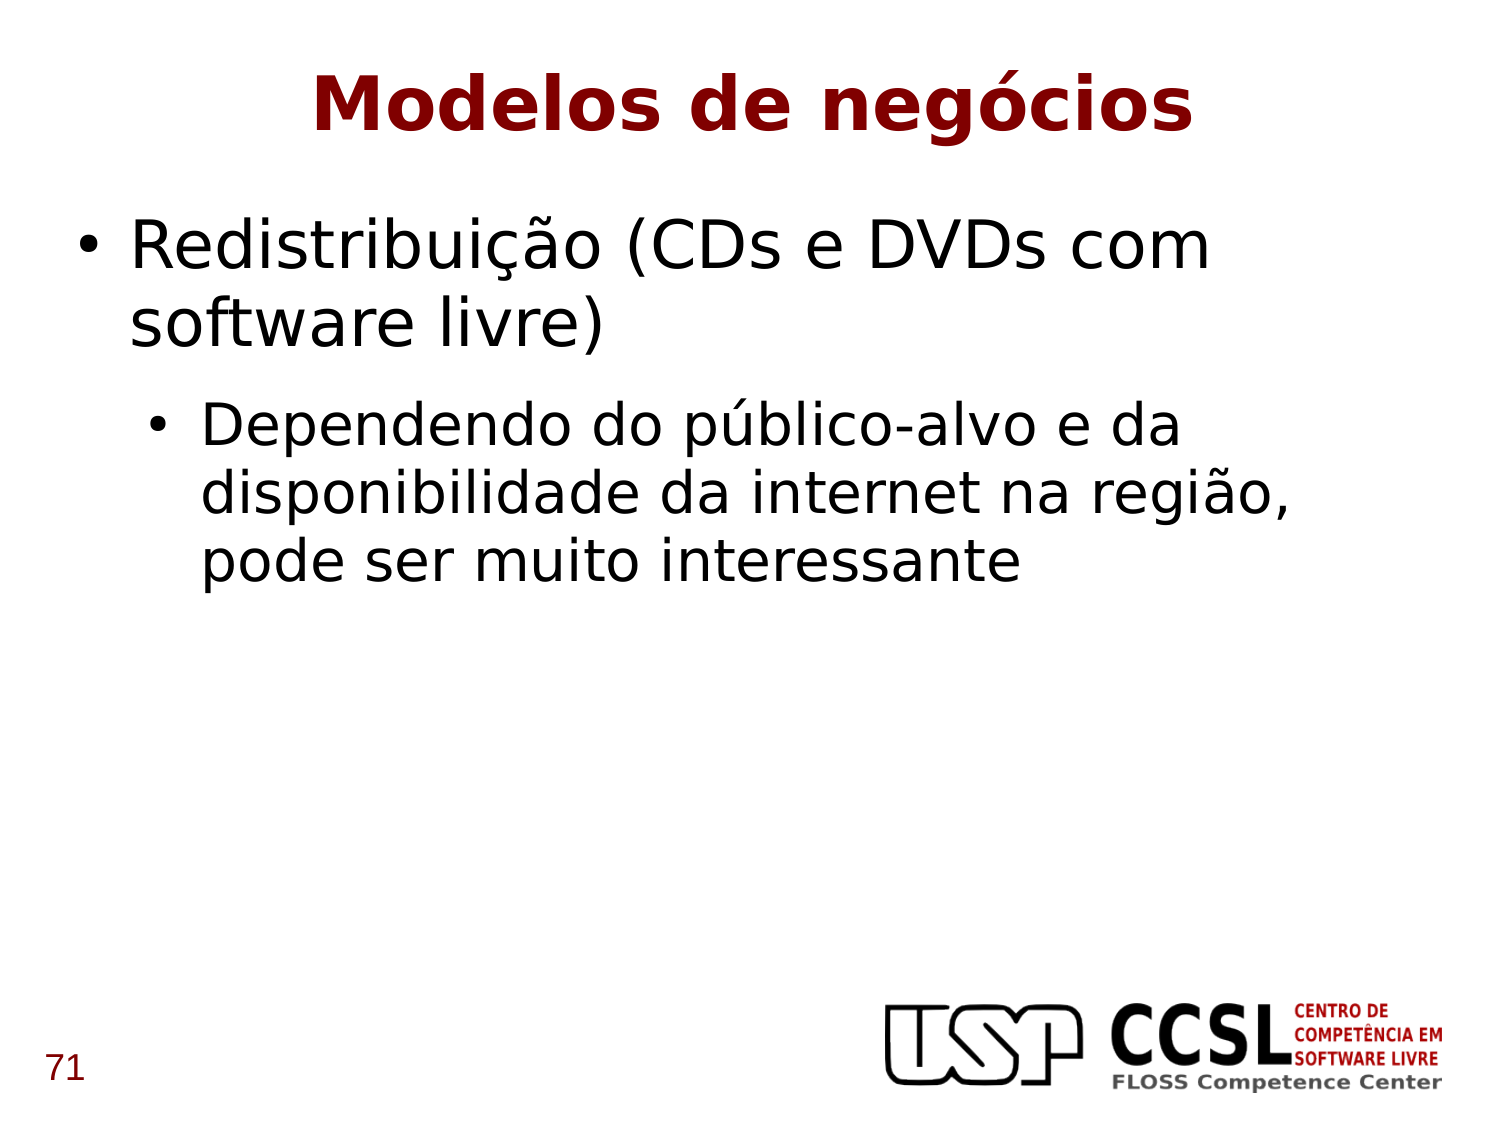

# Modelos de negócios
Redistribuição (CDs e DVDs com software livre)
Dependendo do público-alvo e da disponibilidade da internet na região, pode ser muito interessante